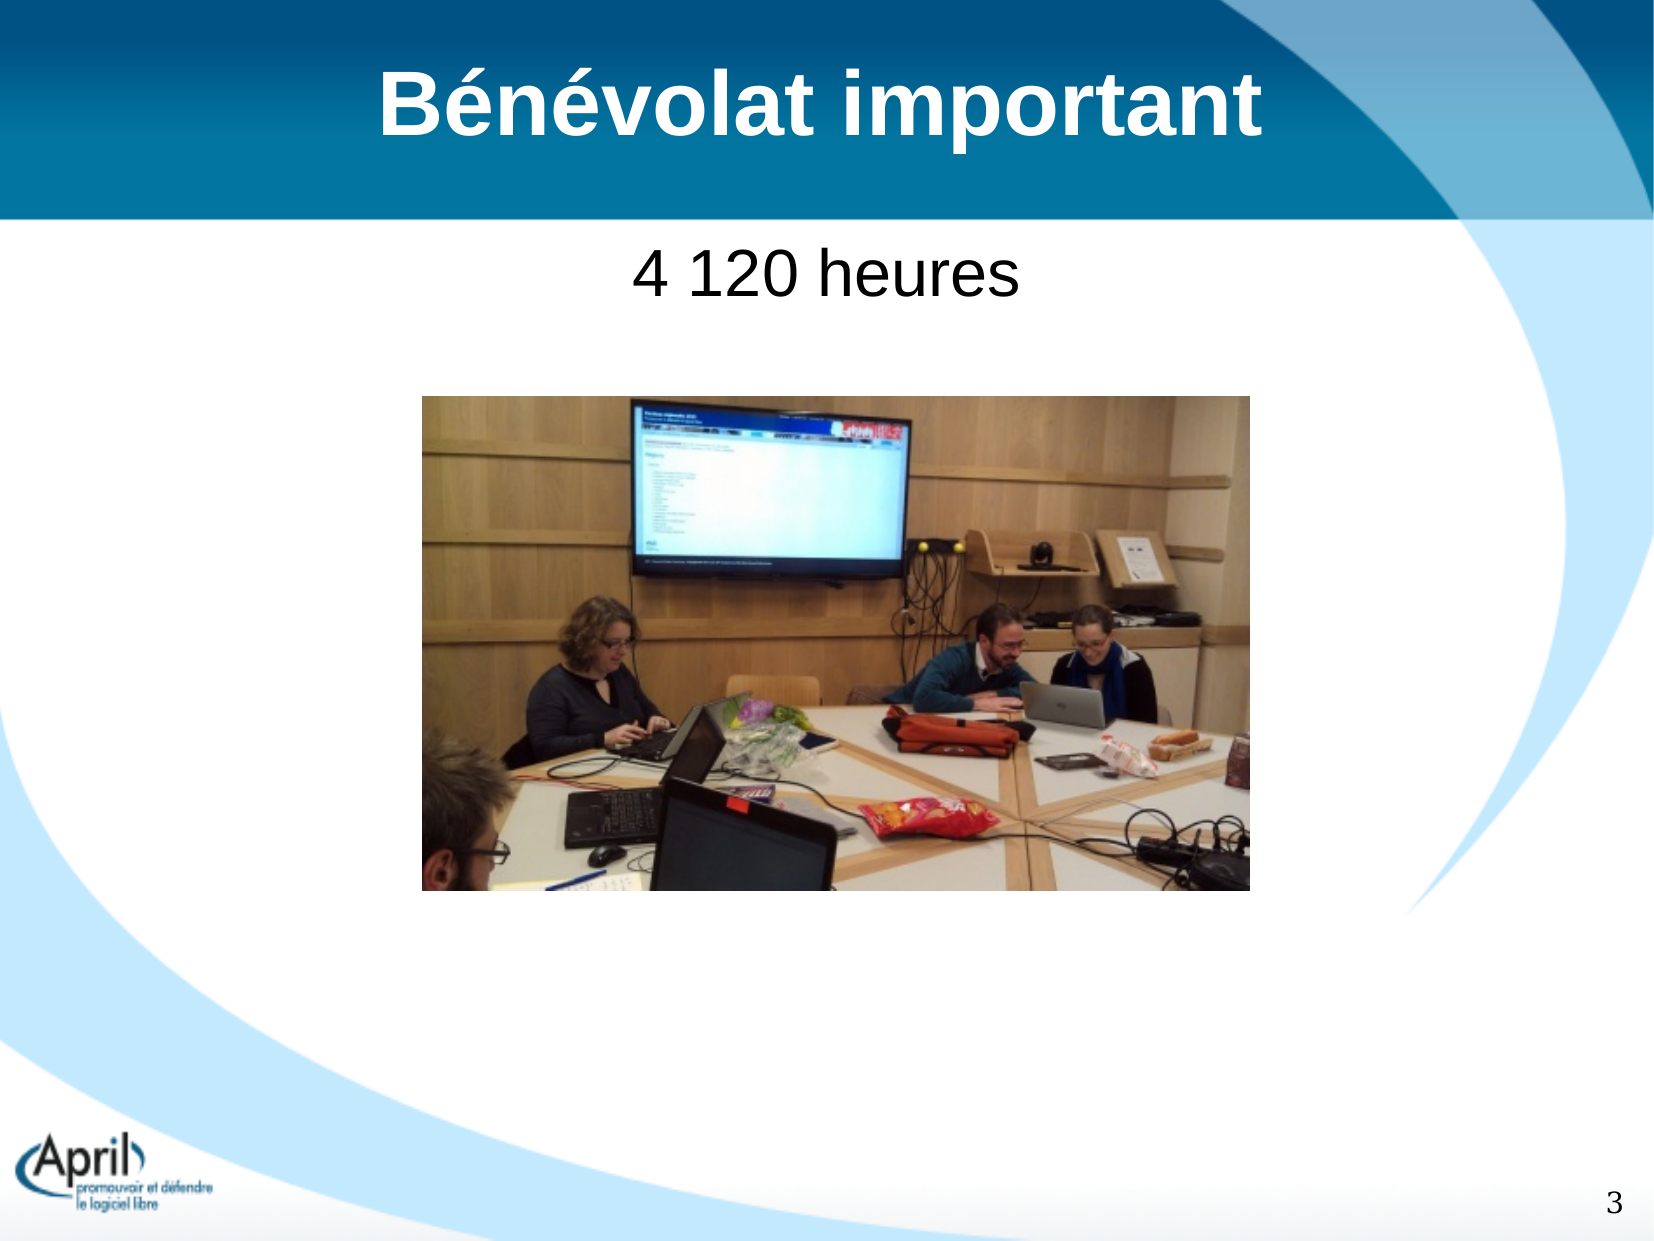

# Bénévolat important
4 120 heures
3